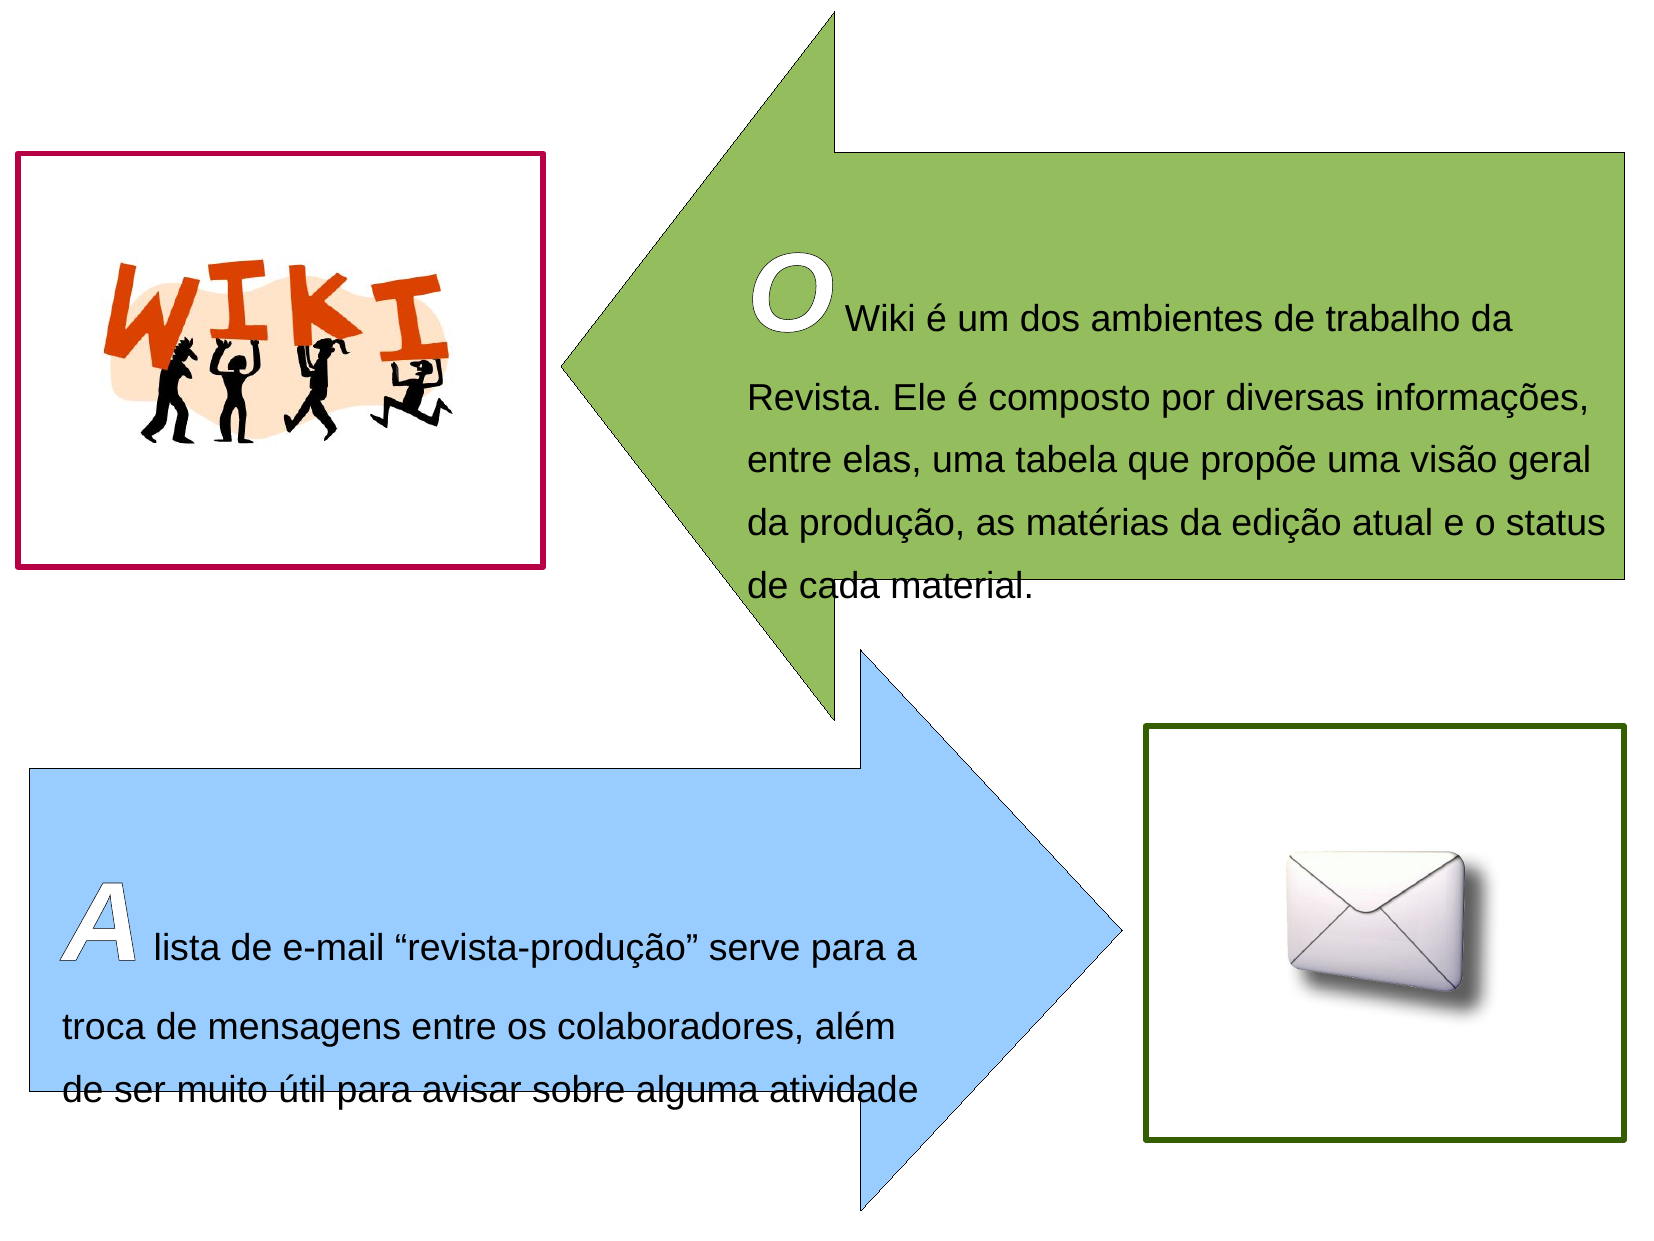

O Wiki é um dos ambientes de trabalho da Revista. Ele é composto por diversas informações, entre elas, uma tabela que propõe uma visão geral da produção, as matérias da edição atual e o status de cada material.
A lista de e-mail “revista-produção” serve para a troca de mensagens entre os colaboradores, além de ser muito útil para avisar sobre alguma atividade